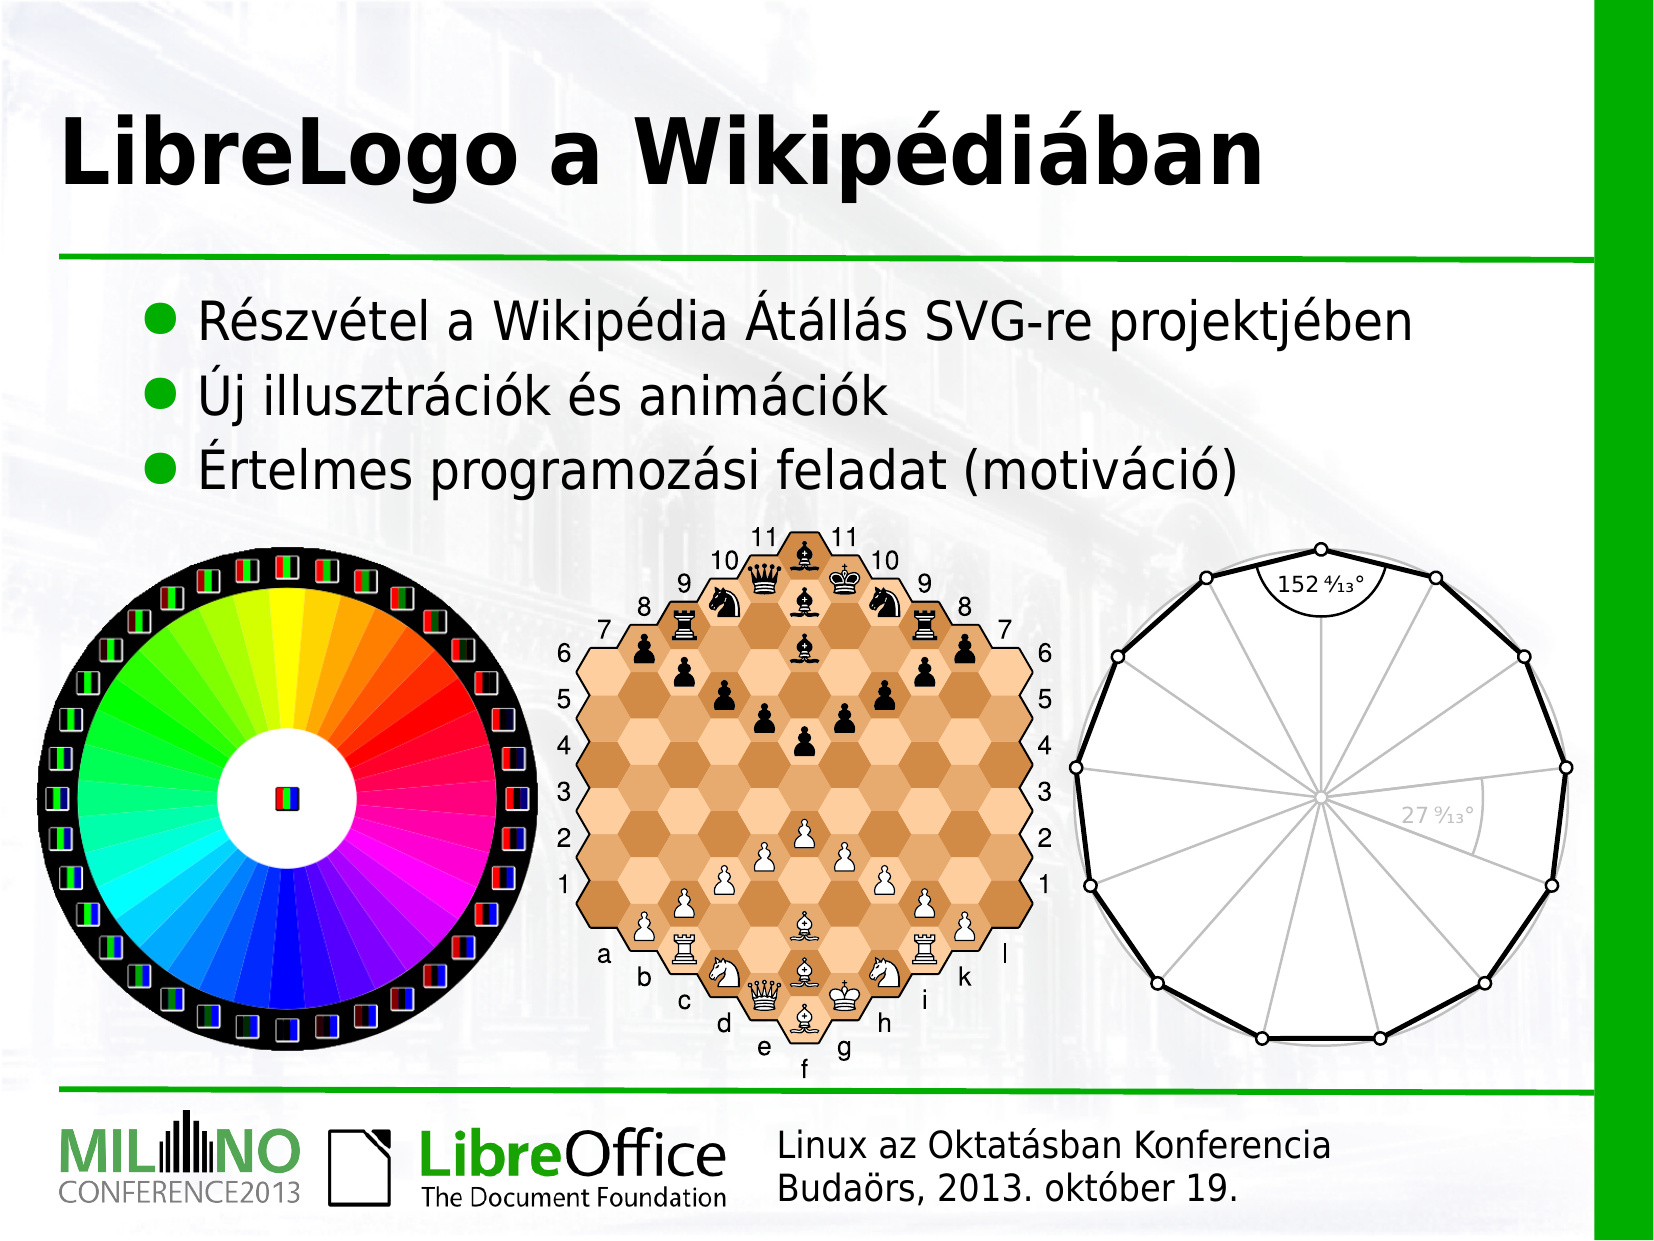

# LibreLogo a Wikipédiában
Részvétel a Wikipédia Átállás SVG-re projektjében
Új illusztrációk és animációk
Értelmes programozási feladat (motiváció)